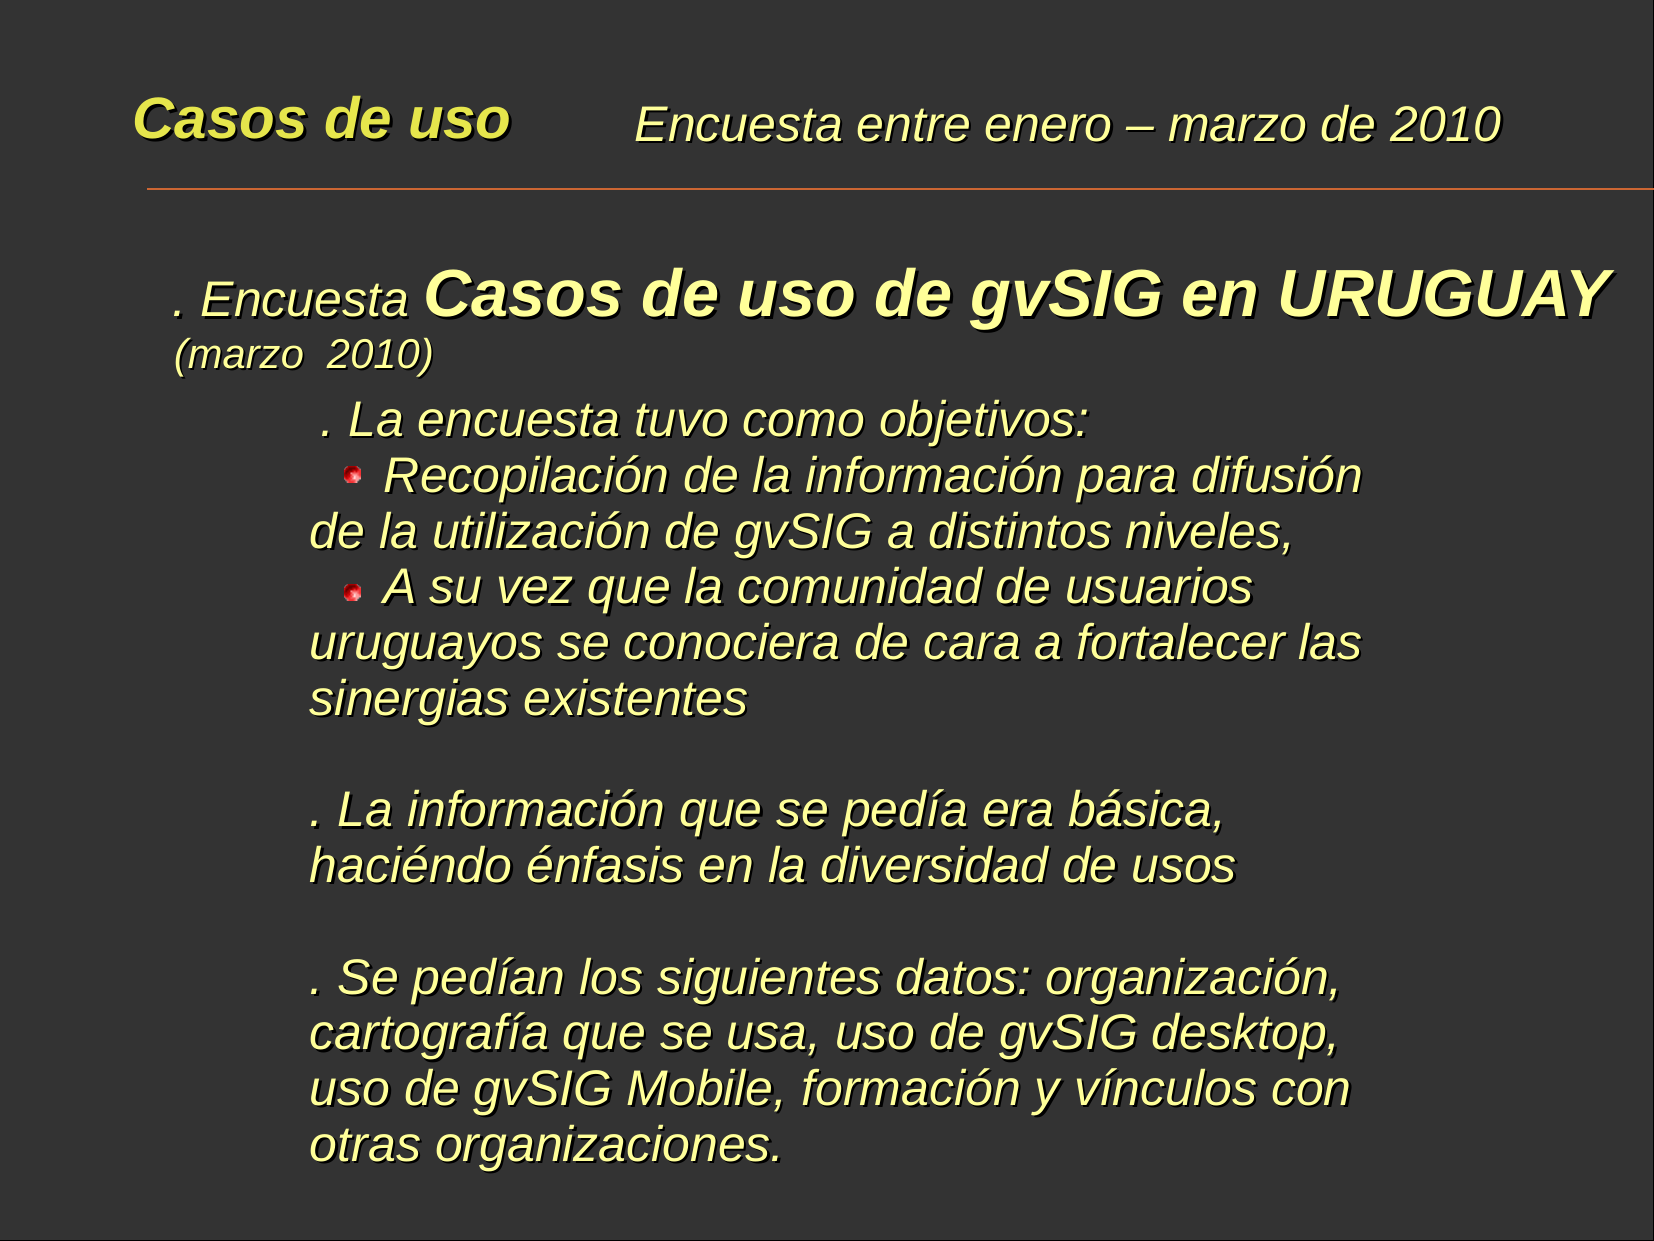

Casos de uso
Encuesta entre enero – marzo de 2010
 . Encuesta Casos de uso de gvSIG en URUGUAY
 (marzo 2010)
 . La encuesta tuvo como objetivos:
	Recopilación de la información para difusión de la utilización de gvSIG a distintos niveles,
	A su vez que la comunidad de usuarios uruguayos se conociera de cara a fortalecer las sinergias existentes
. La información que se pedía era básica, haciéndo énfasis en la diversidad de usos
. Se pedían los siguientes datos: organización, cartografía que se usa, uso de gvSIG desktop, uso de gvSIG Mobile, formación y vínculos con otras organizaciones.